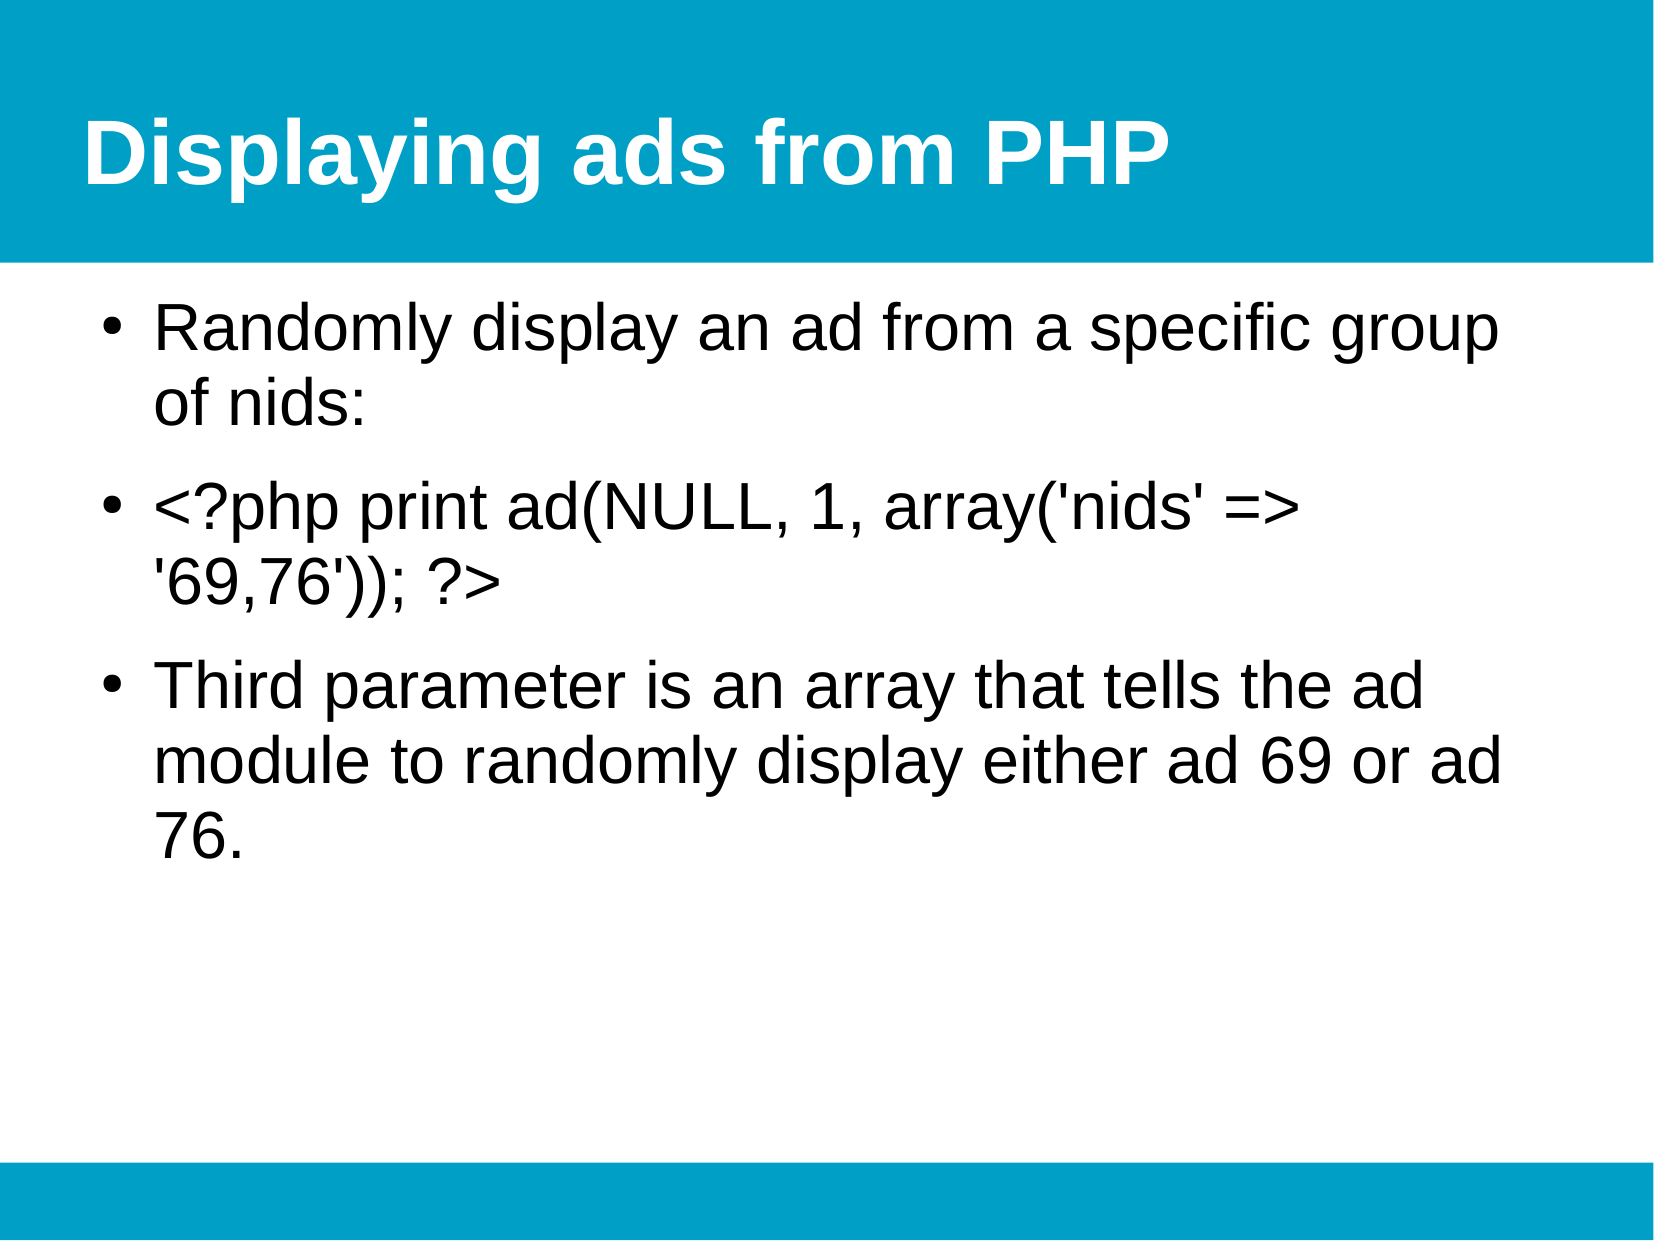

# Displaying ads from PHP
Randomly display an ad from a specific group of nids:
<?php print ad(NULL, 1, array('nids' => '69,76')); ?>
Third parameter is an array that tells the ad module to randomly display either ad 69 or ad 76.